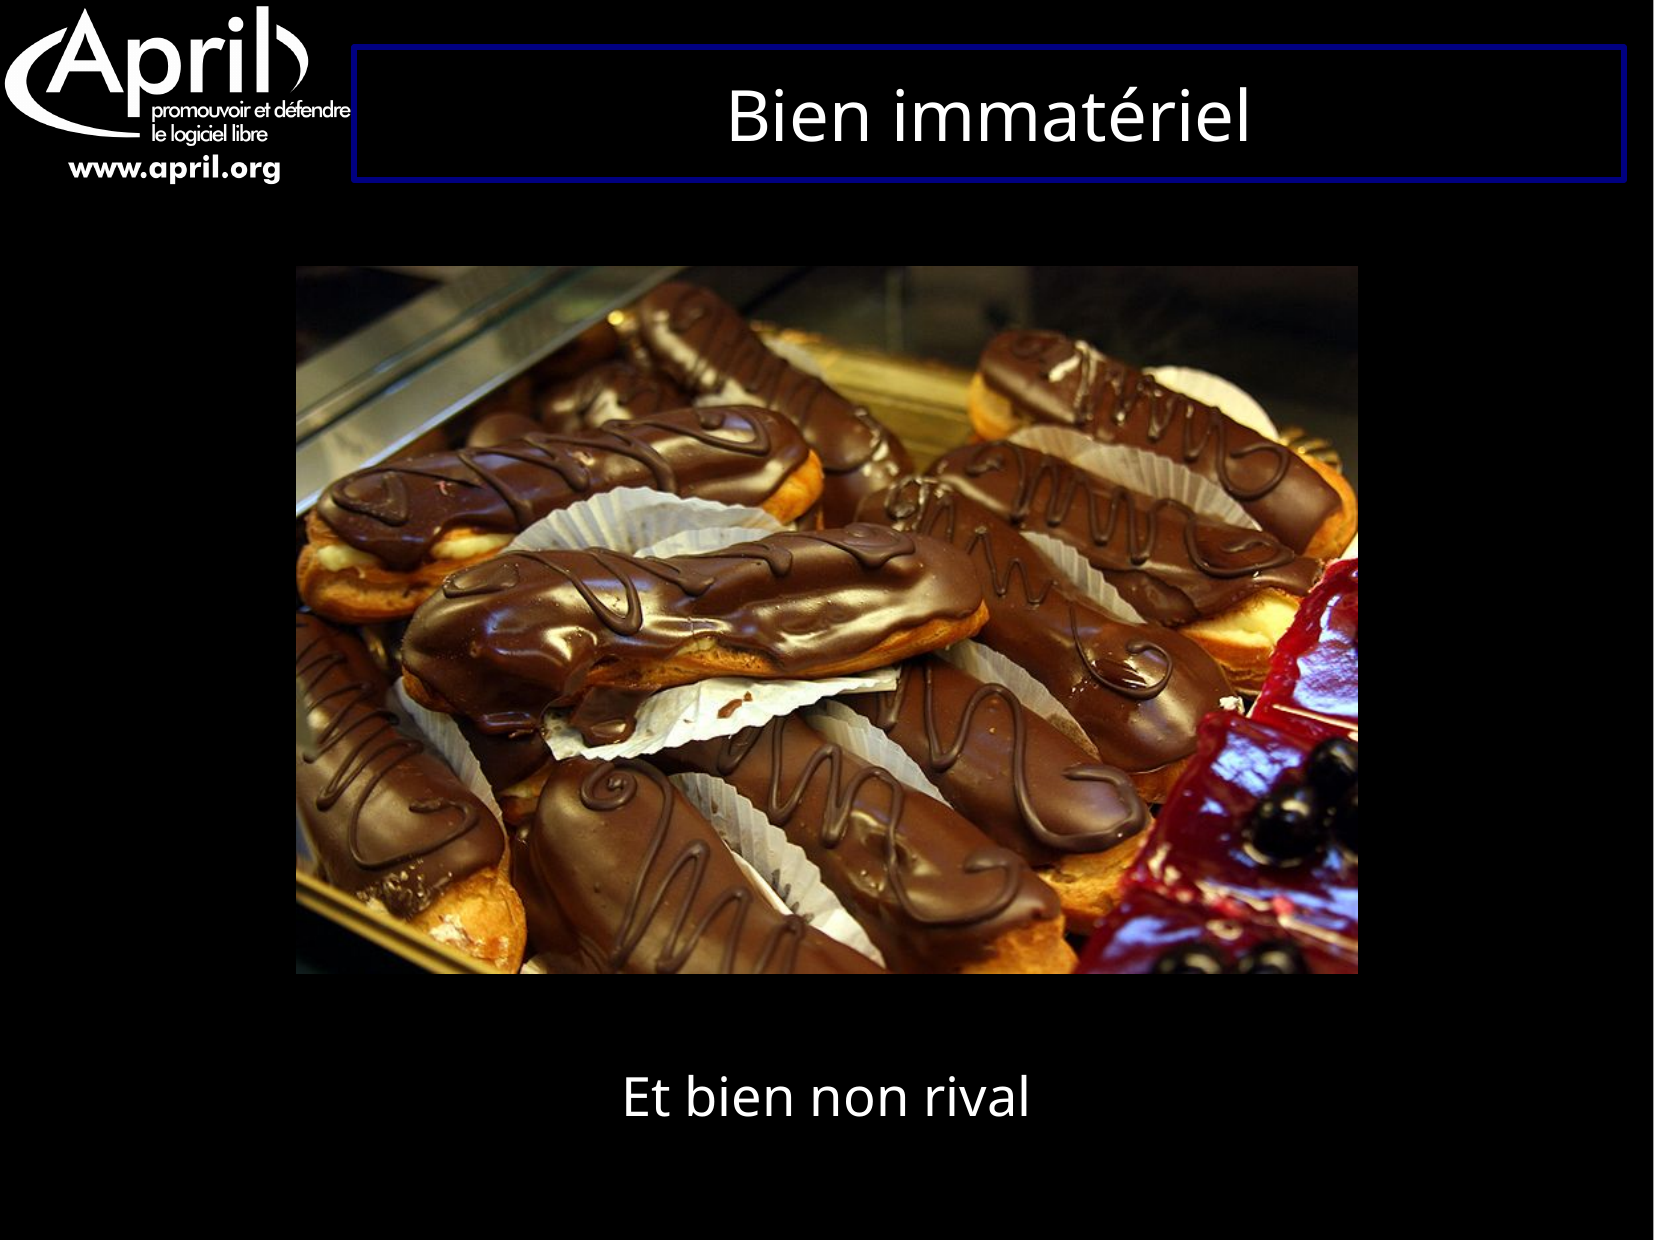

# Bien immatériel
Et bien non rival